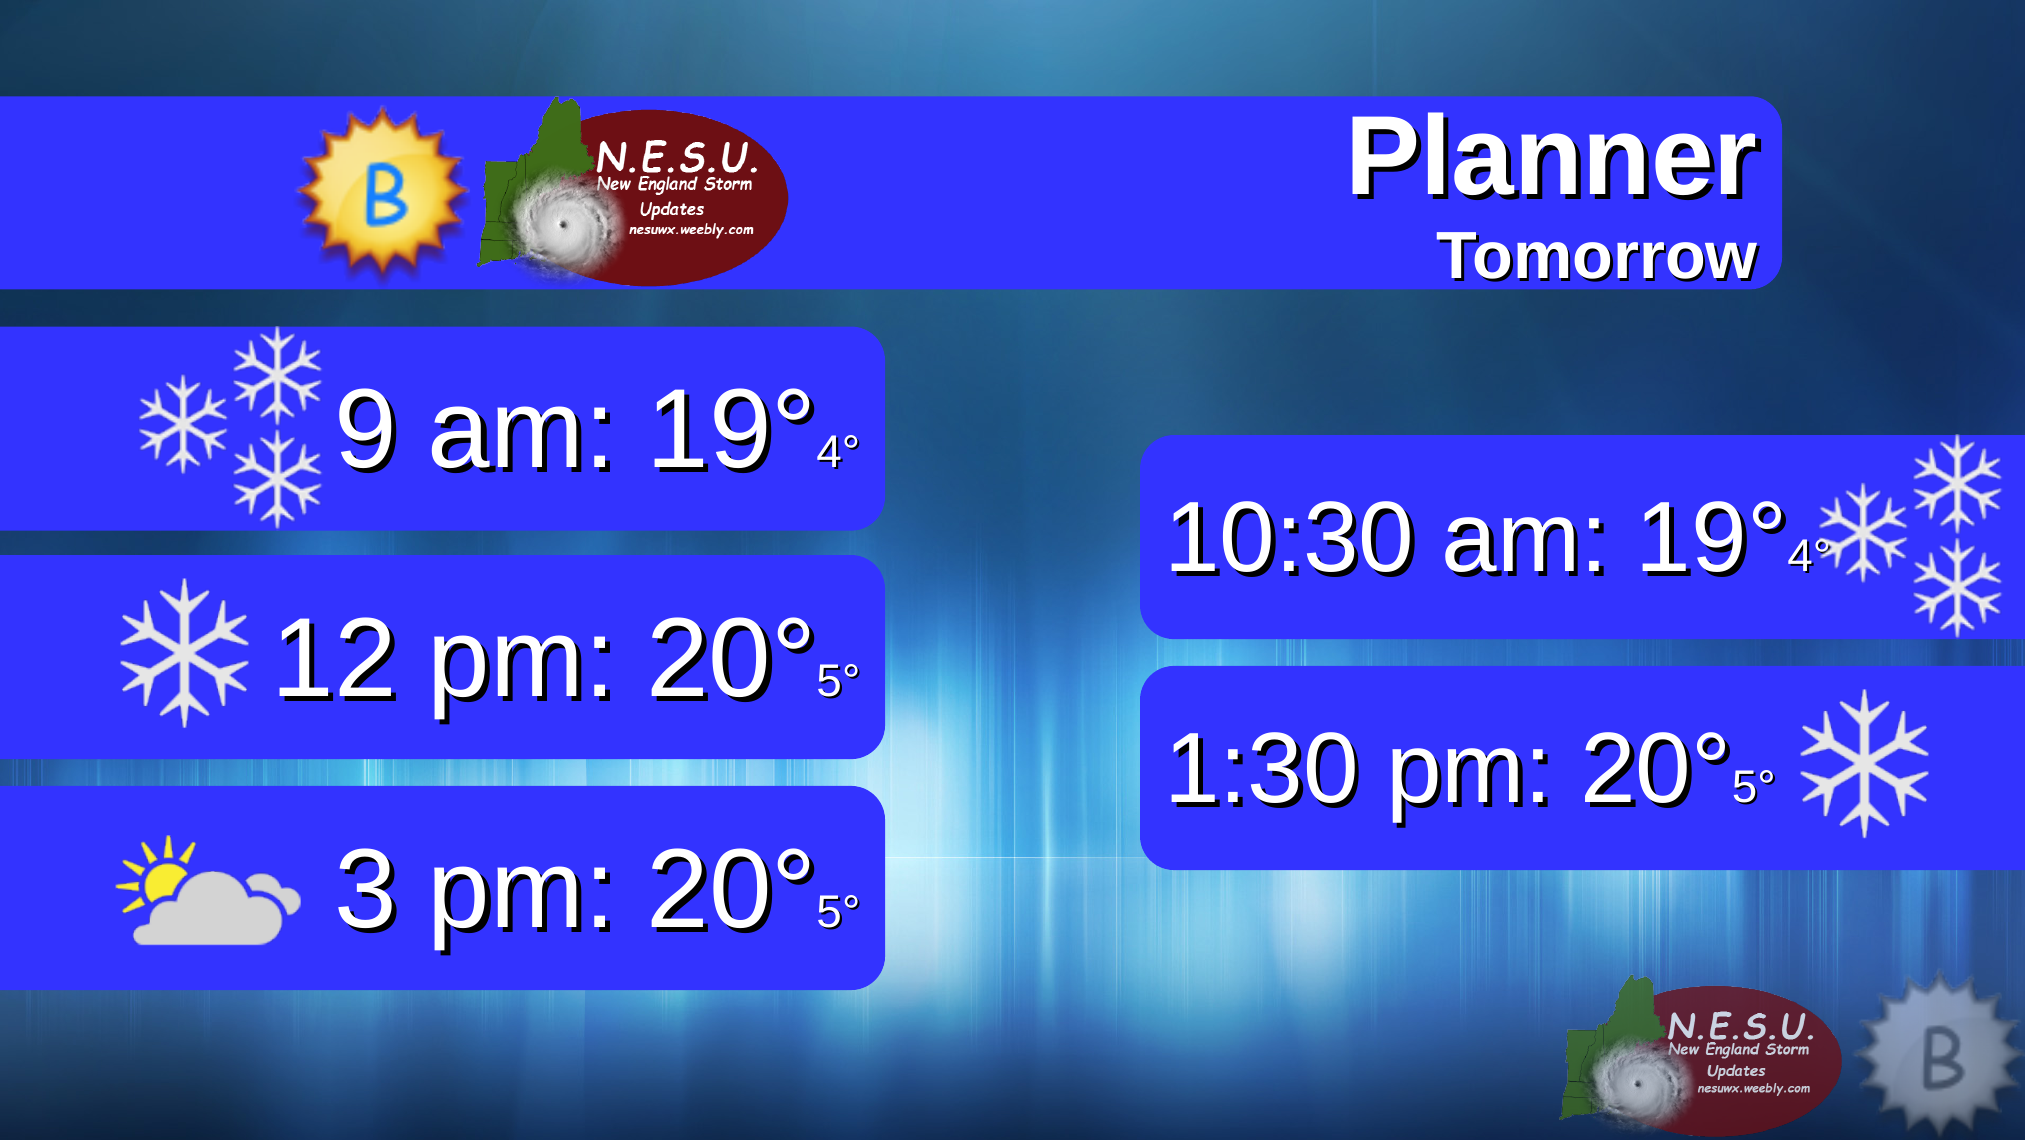

Planner
Tomorrow
9 am: 19°4°
10:30 am: 19°4°
12 pm: 20°5°
1:30 pm: 20°5°
3 pm: 20°5°